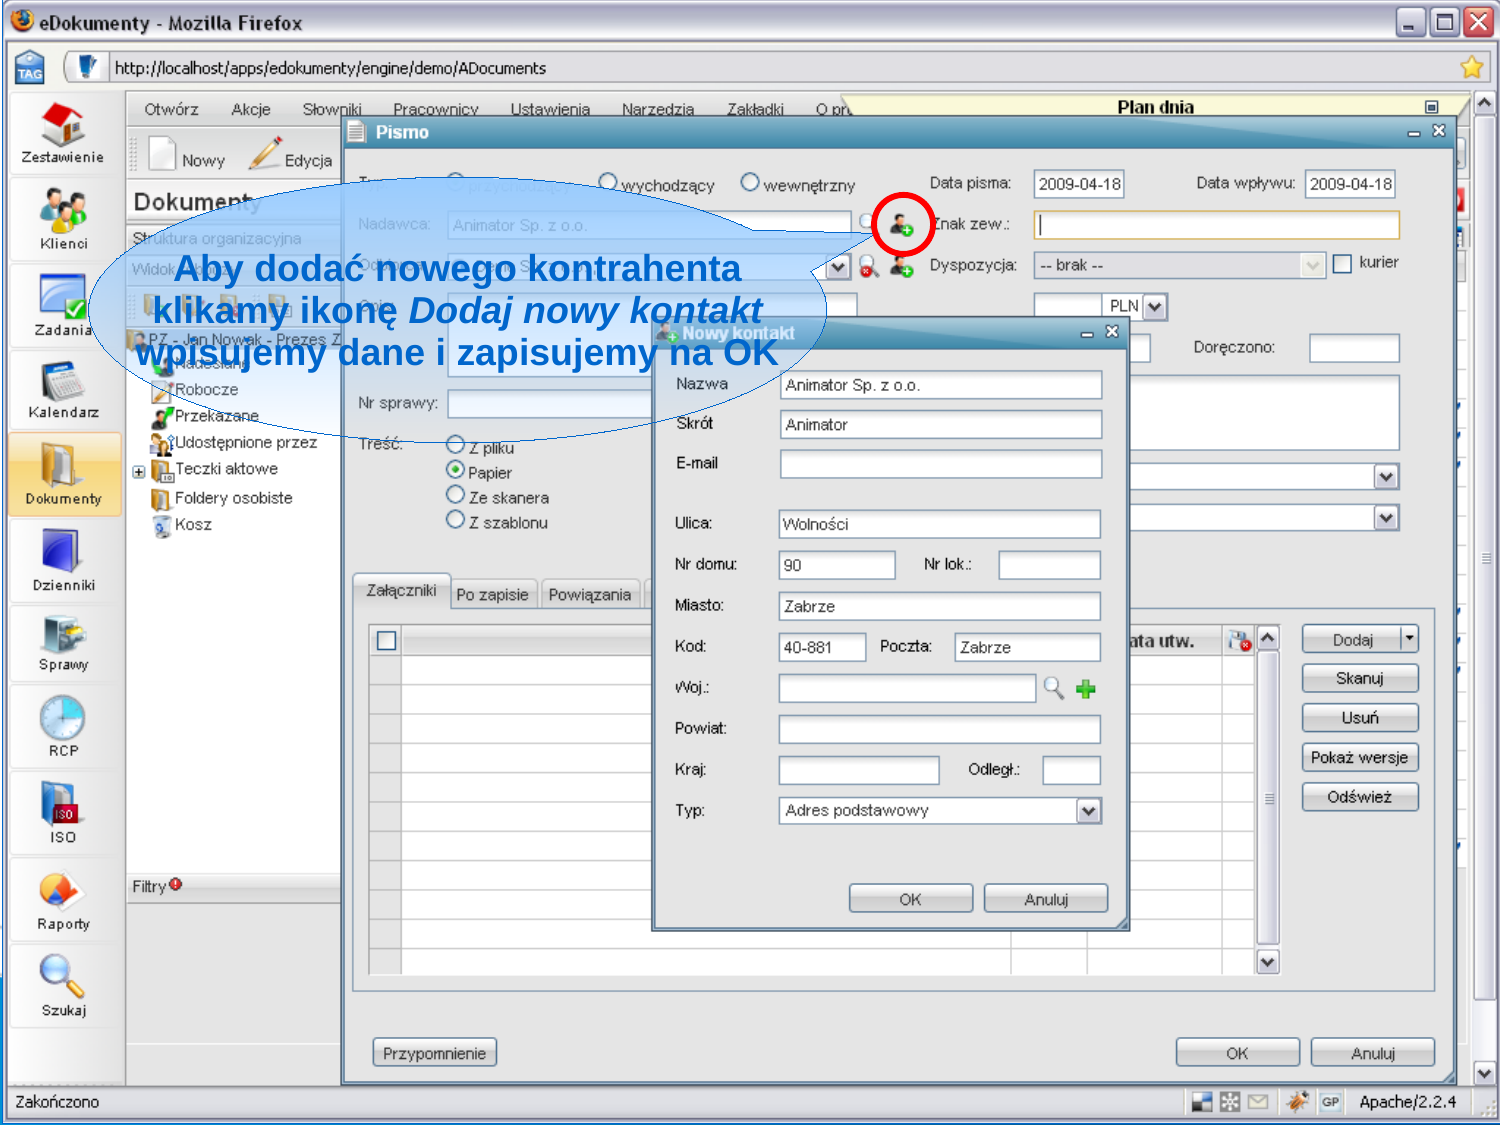

Aby dodać nowego kontrahenta
klikamy ikonę Dodaj nowy kontakt
wpisujemy dane i zapisujemy na OK